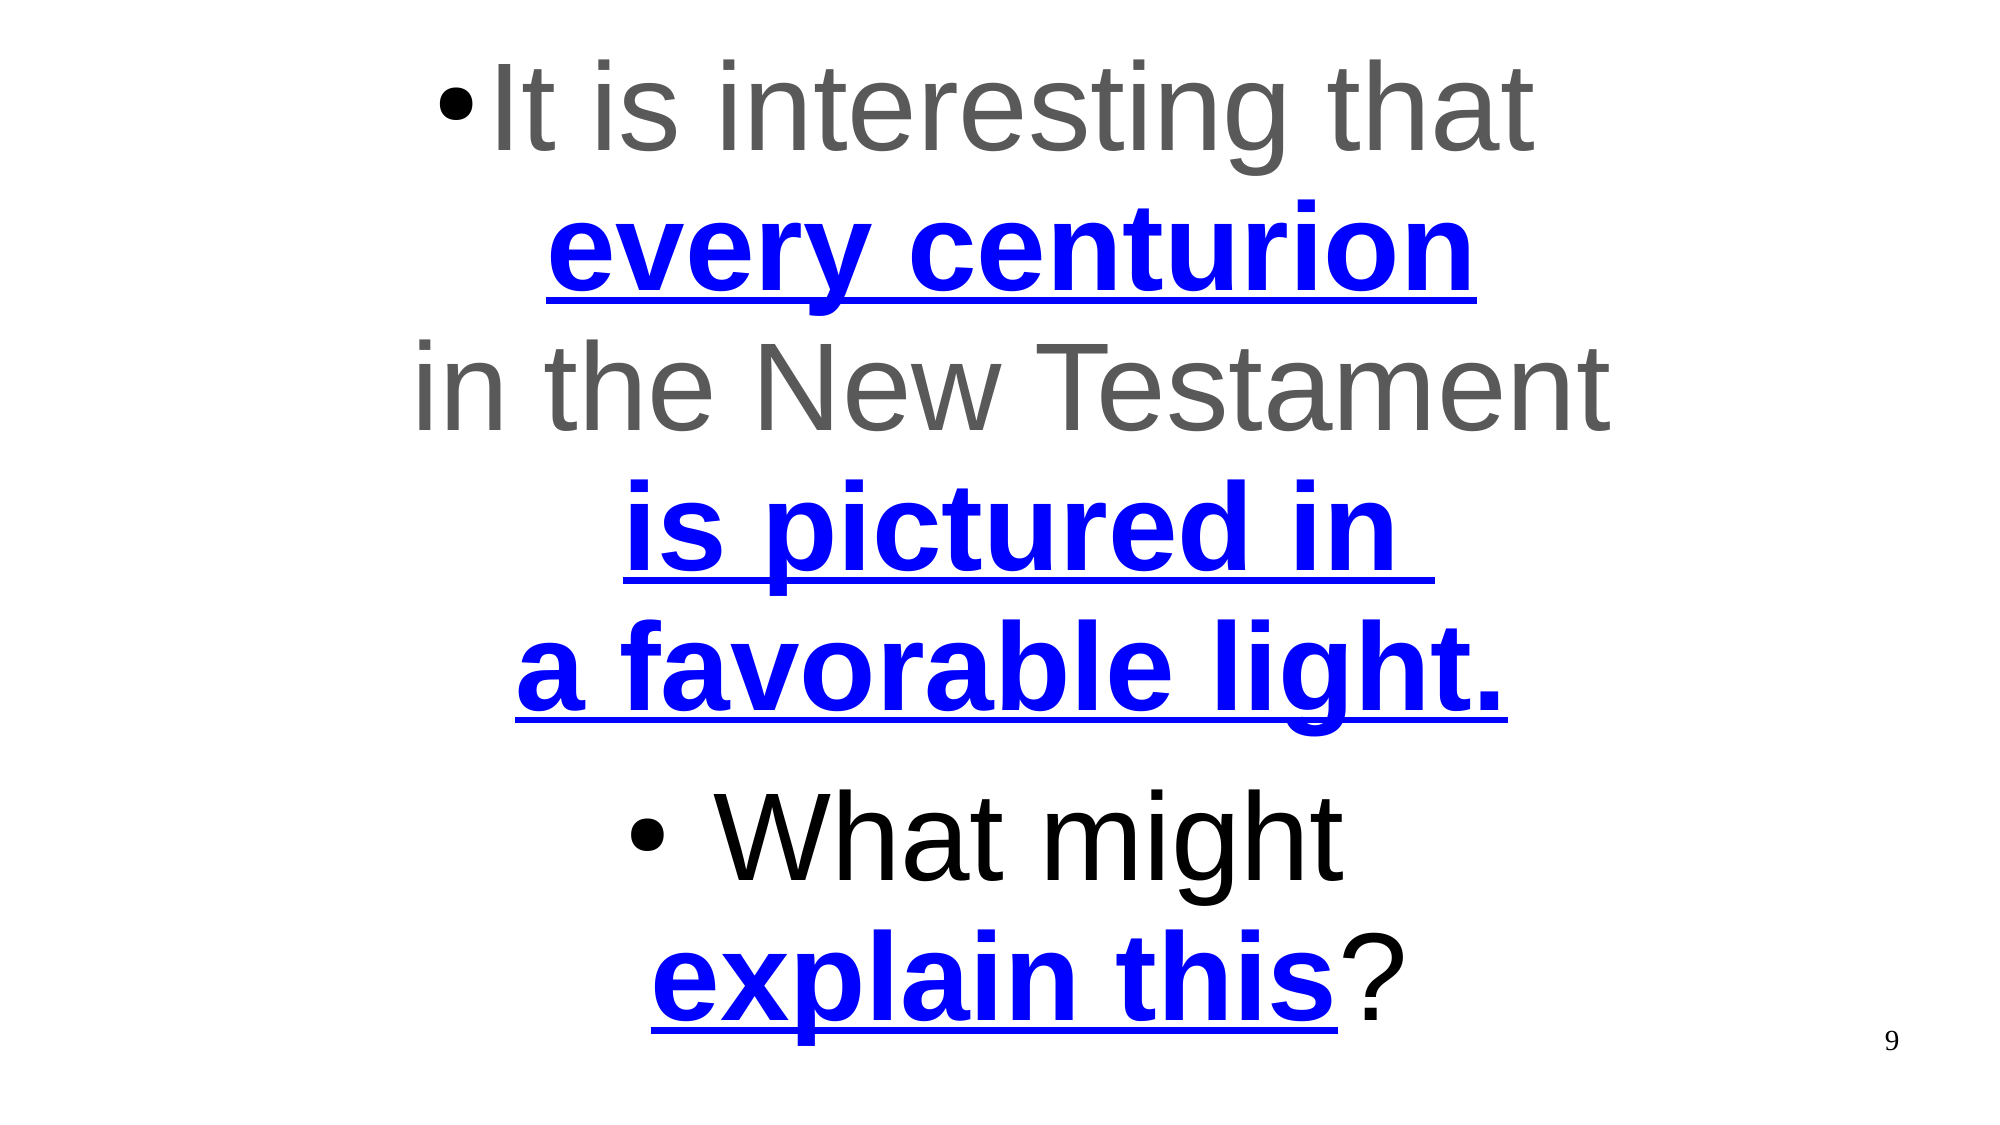

# It is interesting that every centurion in the New Testament is pictured in a favorable light.
 What might
explain this?
9